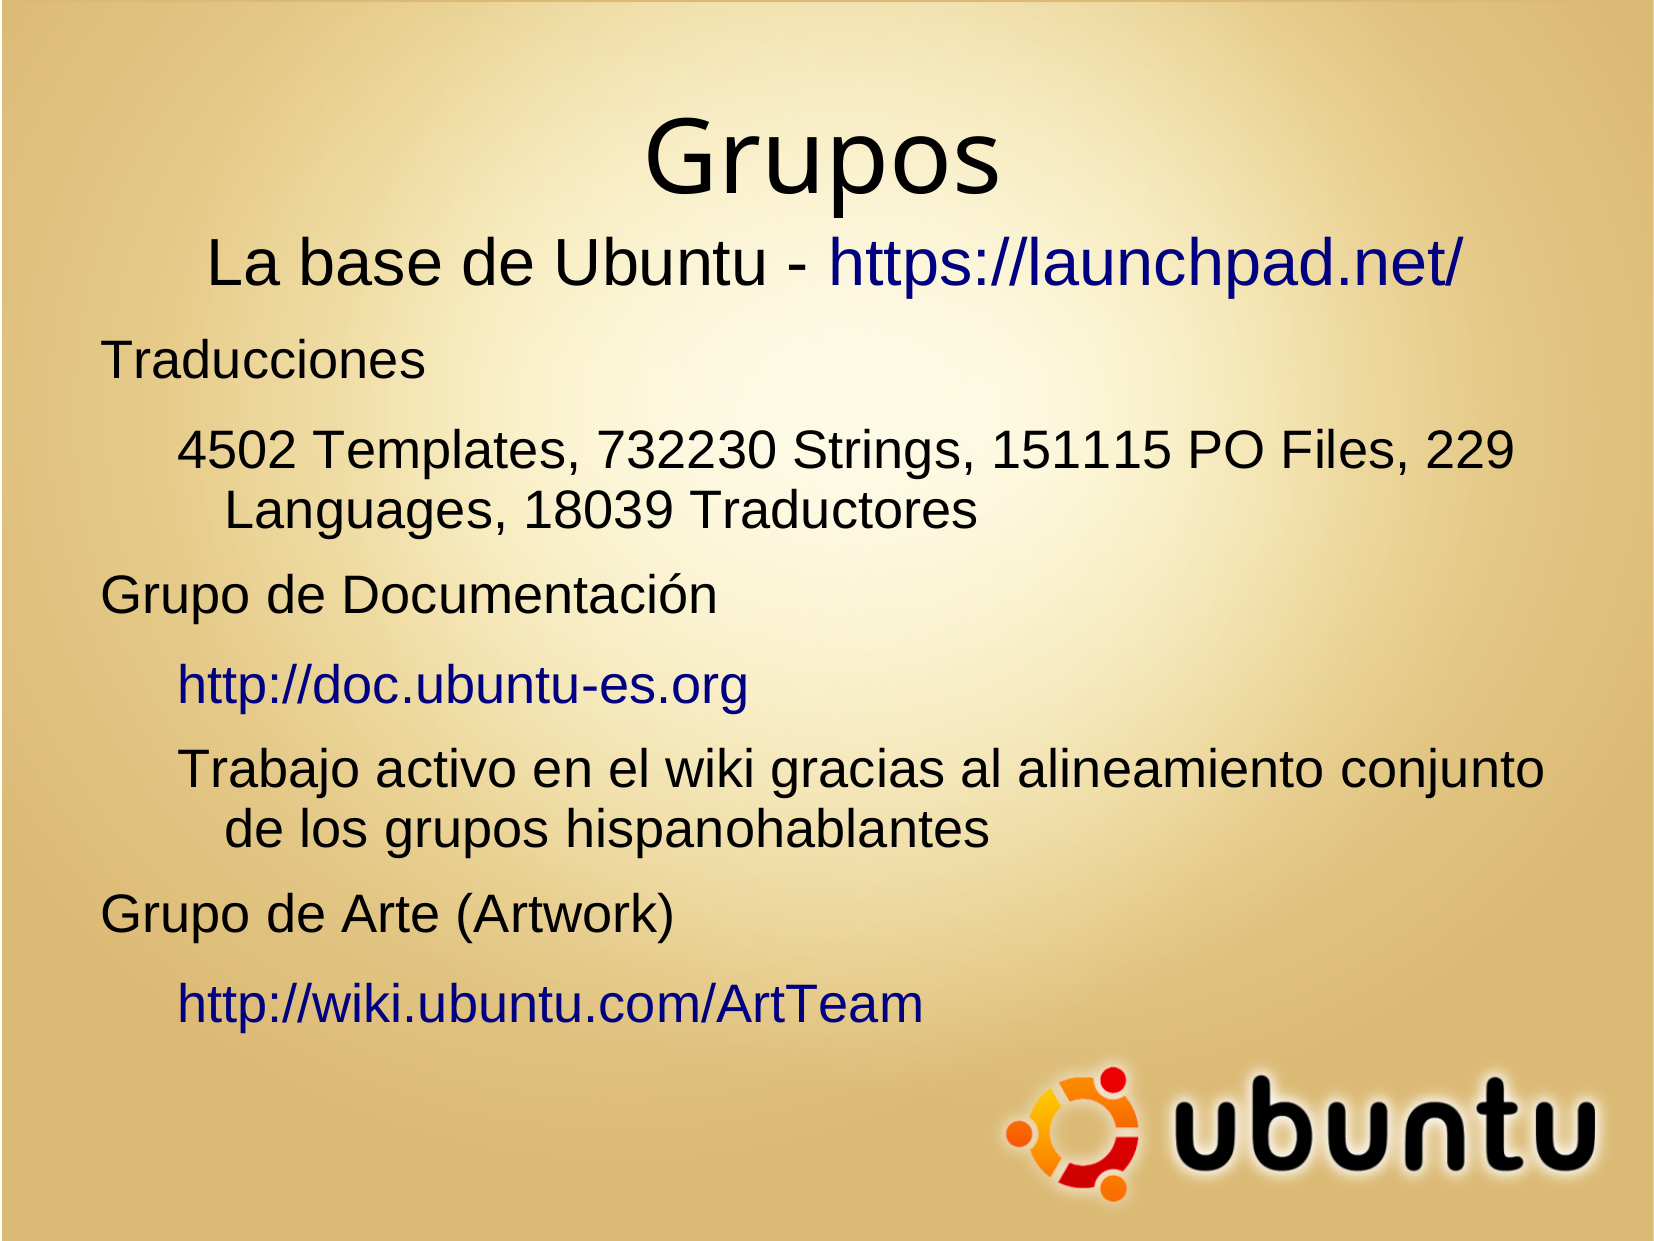

# Grupos
La base de Ubuntu - https://launchpad.net/
Traducciones
4502 Templates, 732230 Strings, 151115 PO Files, 229 Languages, 18039 Traductores
Grupo de Documentación
http://doc.ubuntu-es.org
Trabajo activo en el wiki gracias al alineamiento conjunto de los grupos hispanohablantes
Grupo de Arte (Artwork)
http://wiki.ubuntu.com/ArtTeam